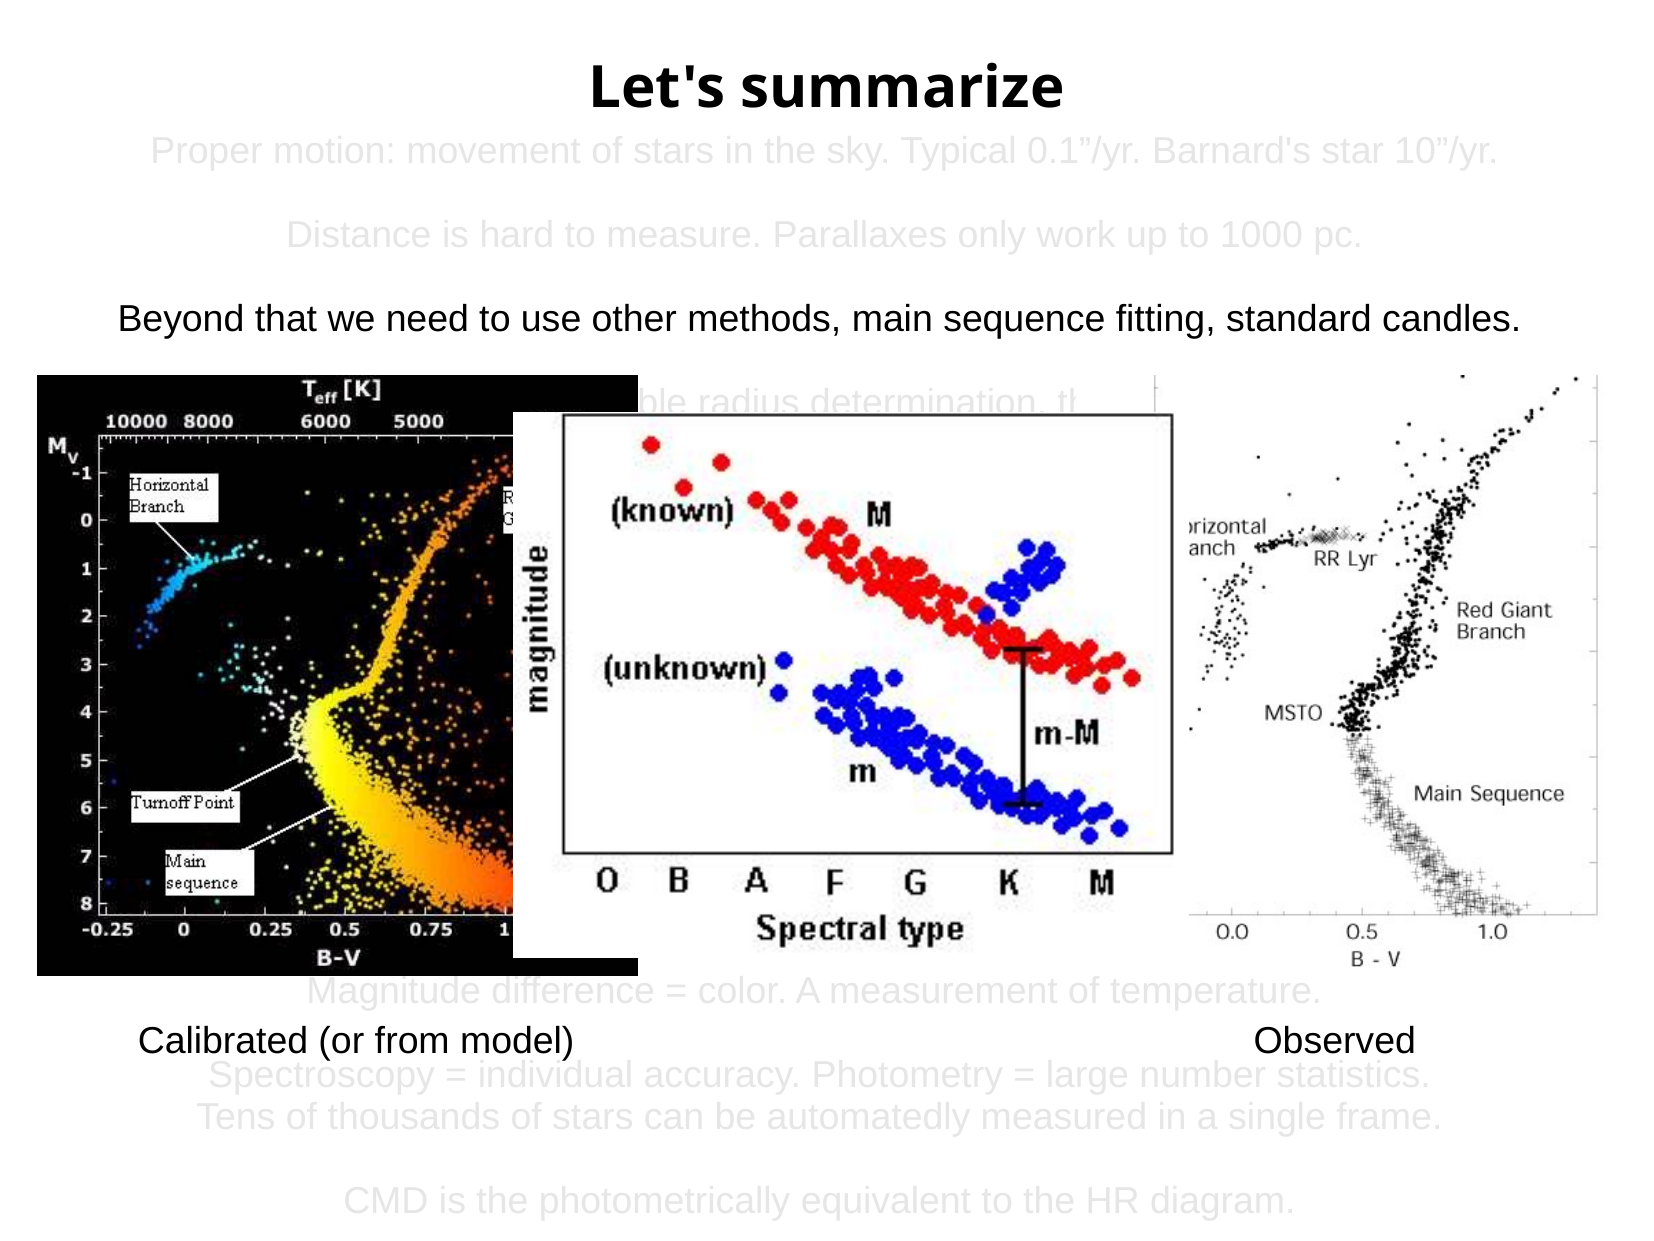

Let's summarize
Proper motion: movement of stars in the sky. Typical 0.1”/yr. Barnard's star 10”/yr.
Distance is hard to measure. Parallaxes only work up to 1000 pc.
Beyond that we need to use other methods, main sequence fitting, standard candles.
Eclipsing binaries enable radius determination, then luminosity via
Cepheids and RR Lyrae have known period luminosity relation
Type Ia Supernovae are very luminous standard candles, seen over cosmological distances
Kirchhoff's three laws of spectroscopy
Stellar spectra are absorption spectra, thus hot source covered by colder gas
Spectral lines are chemical fingerprints, and a mine of information
Five photometric passbands UBVRI. Five magnitudes.
Magnitude difference = color. A measurement of temperature.
Spectroscopy = individual accuracy. Photometry = large number statistics.
Tens of thousands of stars can be automatedly measured in a single frame.
CMD is the photometrically equivalent to the HR diagram.
Observed
Calibrated (or from model)